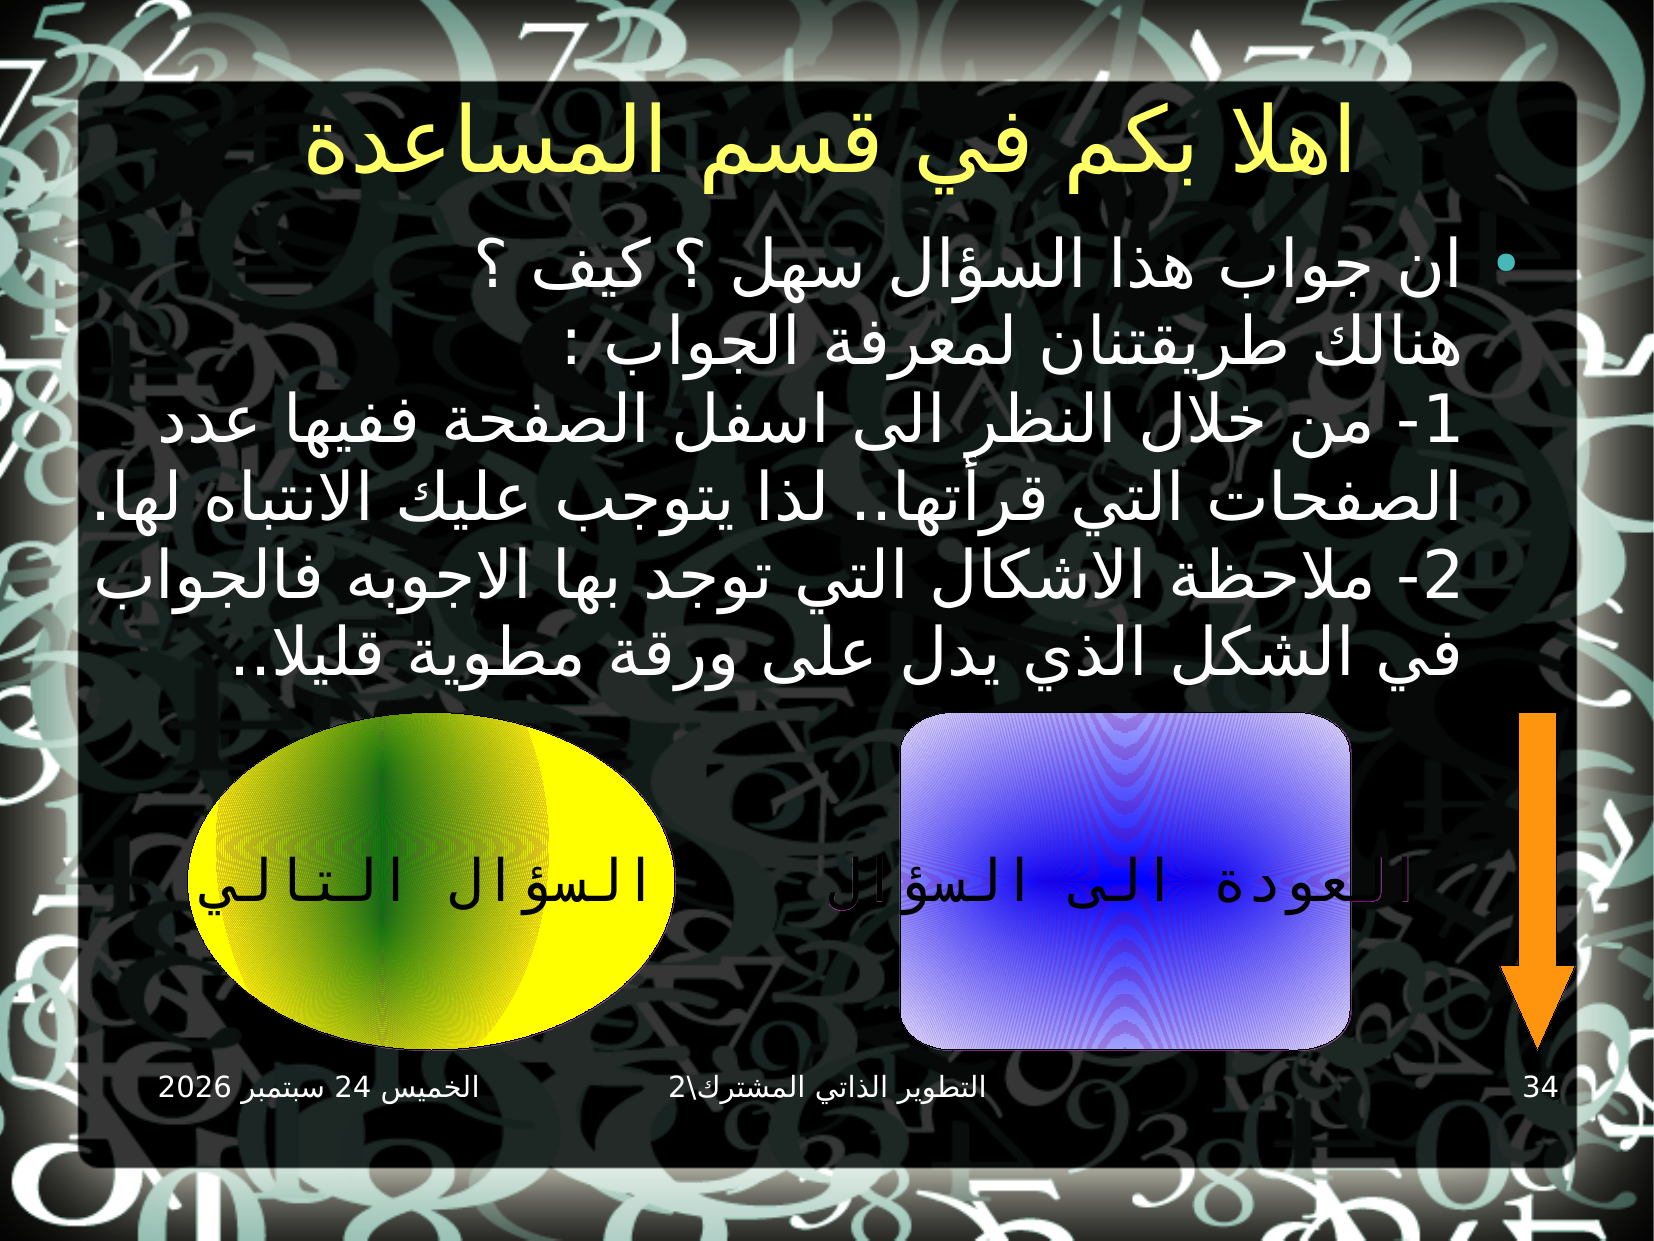

# اهلا بكم في قسم المساعدة
ان جواب هذا السؤال سهل ؟ كيف ؟
هنالك طريقتنان لمعرفة الجواب :
1- من خلال النظر الى اسفل الصفحة ففيها عدد الصفحات التي قرأتها.. لذا يتوجب عليك الانتباه لها.
2- ملاحظة الاشكال التي توجد بها الاجوبه فالجواب في الشكل الذي يدل على ورقة مطوية قليلا..
السؤال التالي
العودة الى السؤال
التطوير الذاتي المشترك\2
34